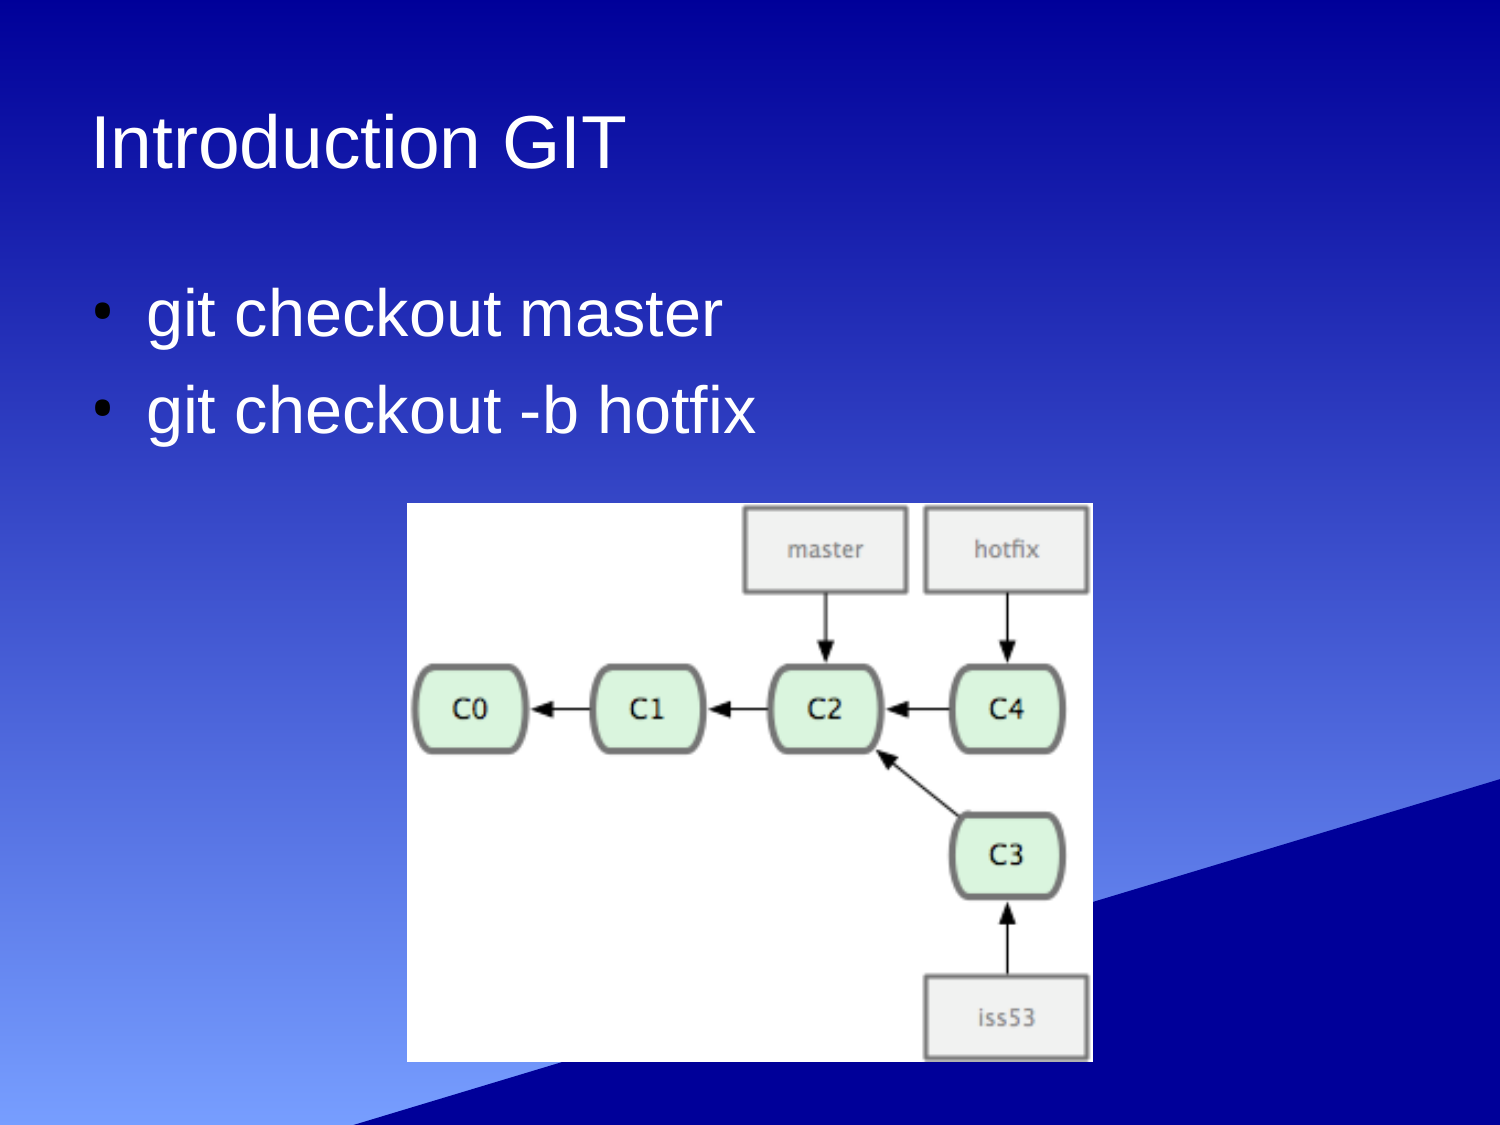

# Introduction GIT
git checkout master
git checkout -b hotfix